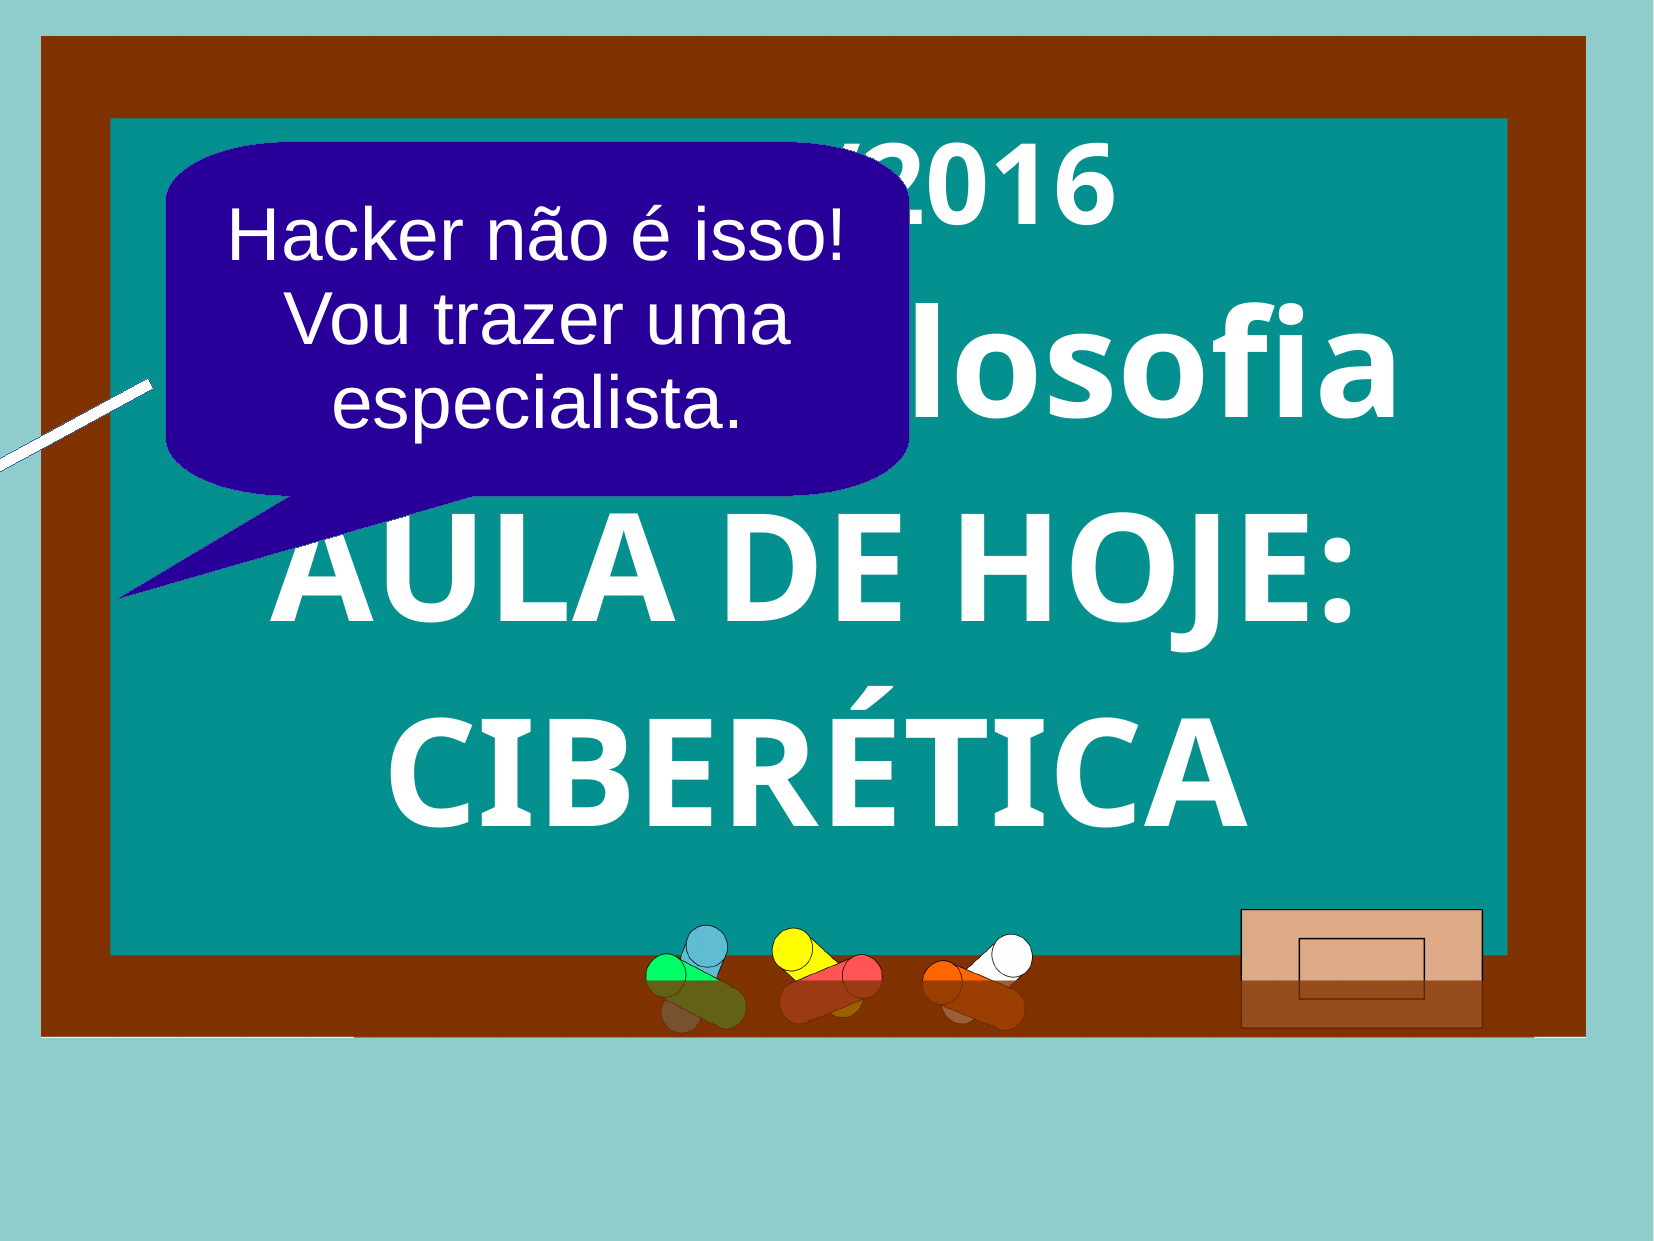

# 09/05/2016 5ºano - Filosofia AULA DE HOJE: CIBERÉTICA
Hacker não é isso!
Vou trazer uma
especialista.